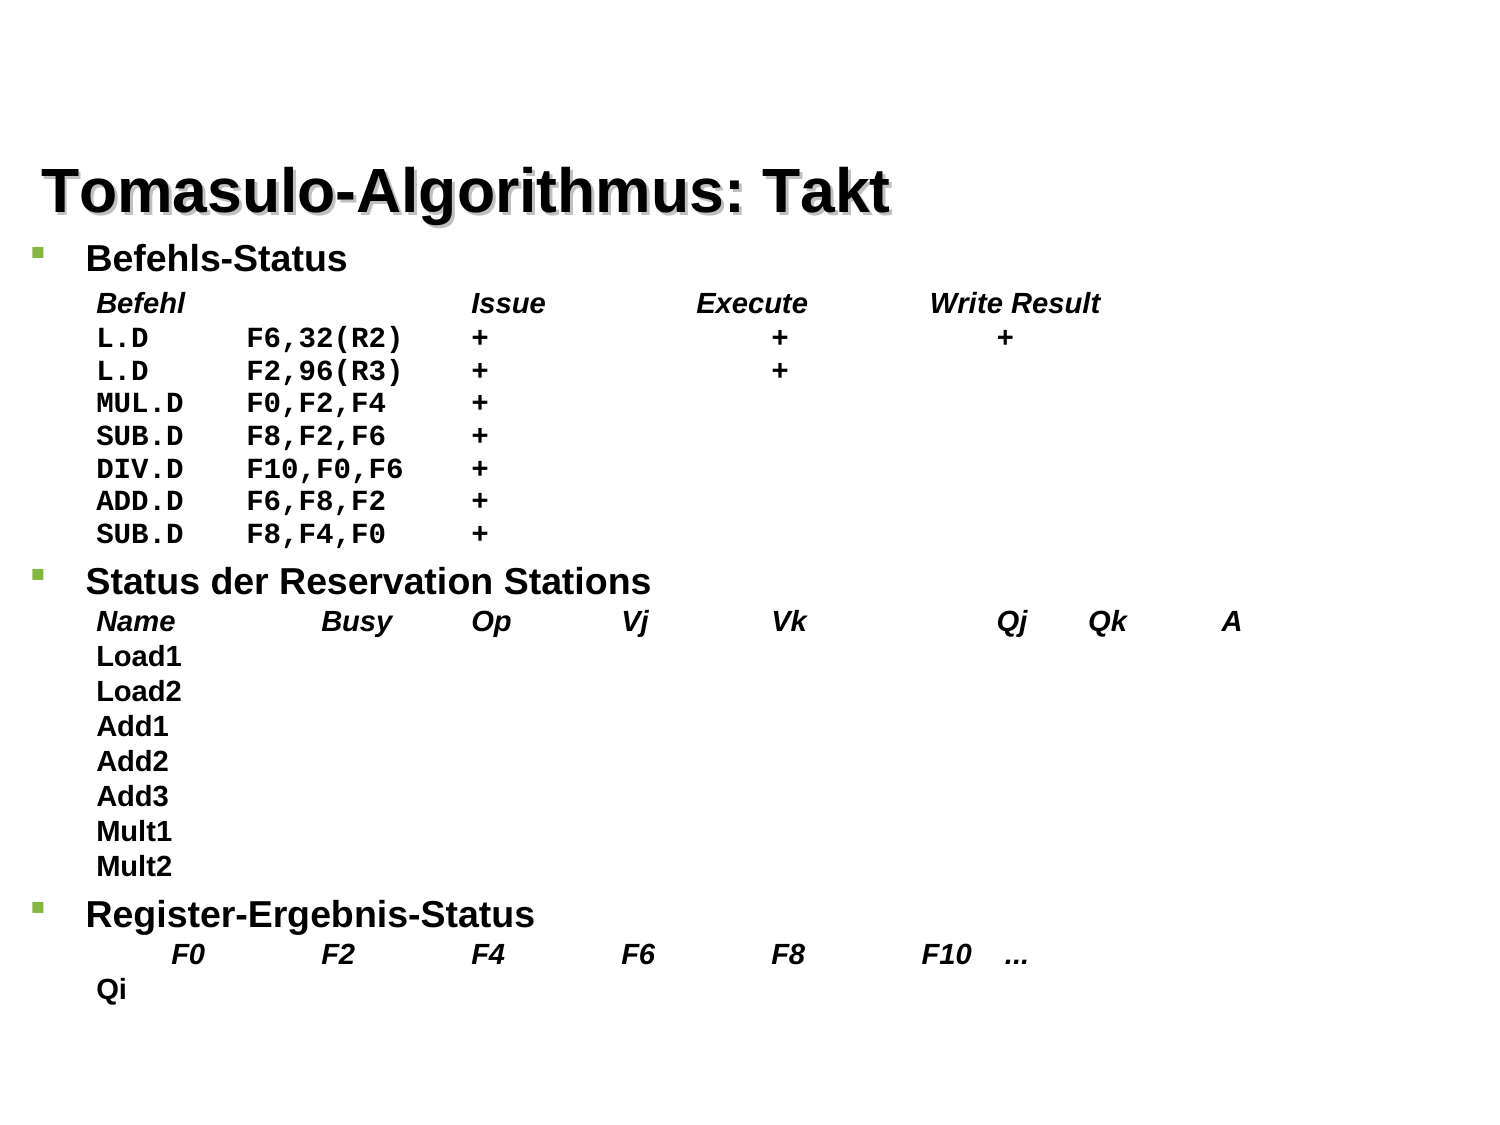

# Tomasulo-Algorithmus: Takt
Befehls-Status
	Befehl				Issue			Execute		 Write Result
	L.D		F6,32(R2)	+		 		+			+
	L.D		F2,96(R3)	+		 		+
	MUL.D	F0,F2,F4		+
	SUB.D	F8,F2,F6		+
	DIV.D	F10,F0,F6	+
	ADD.D	F6,F8,F2		+
	SUB.D	F8,F4,F0		+
Status der Reservation Stations
	Name		Busy		Op		Vj		Vk			Qj	 Qk		A
	Load1
	Load2
	Add1
	Add2
	Add3
	Mult1
	Mult2
Register-Ergebnis-Status
		F0		F2		F4		F6		F8		F10	 ...
	Qi